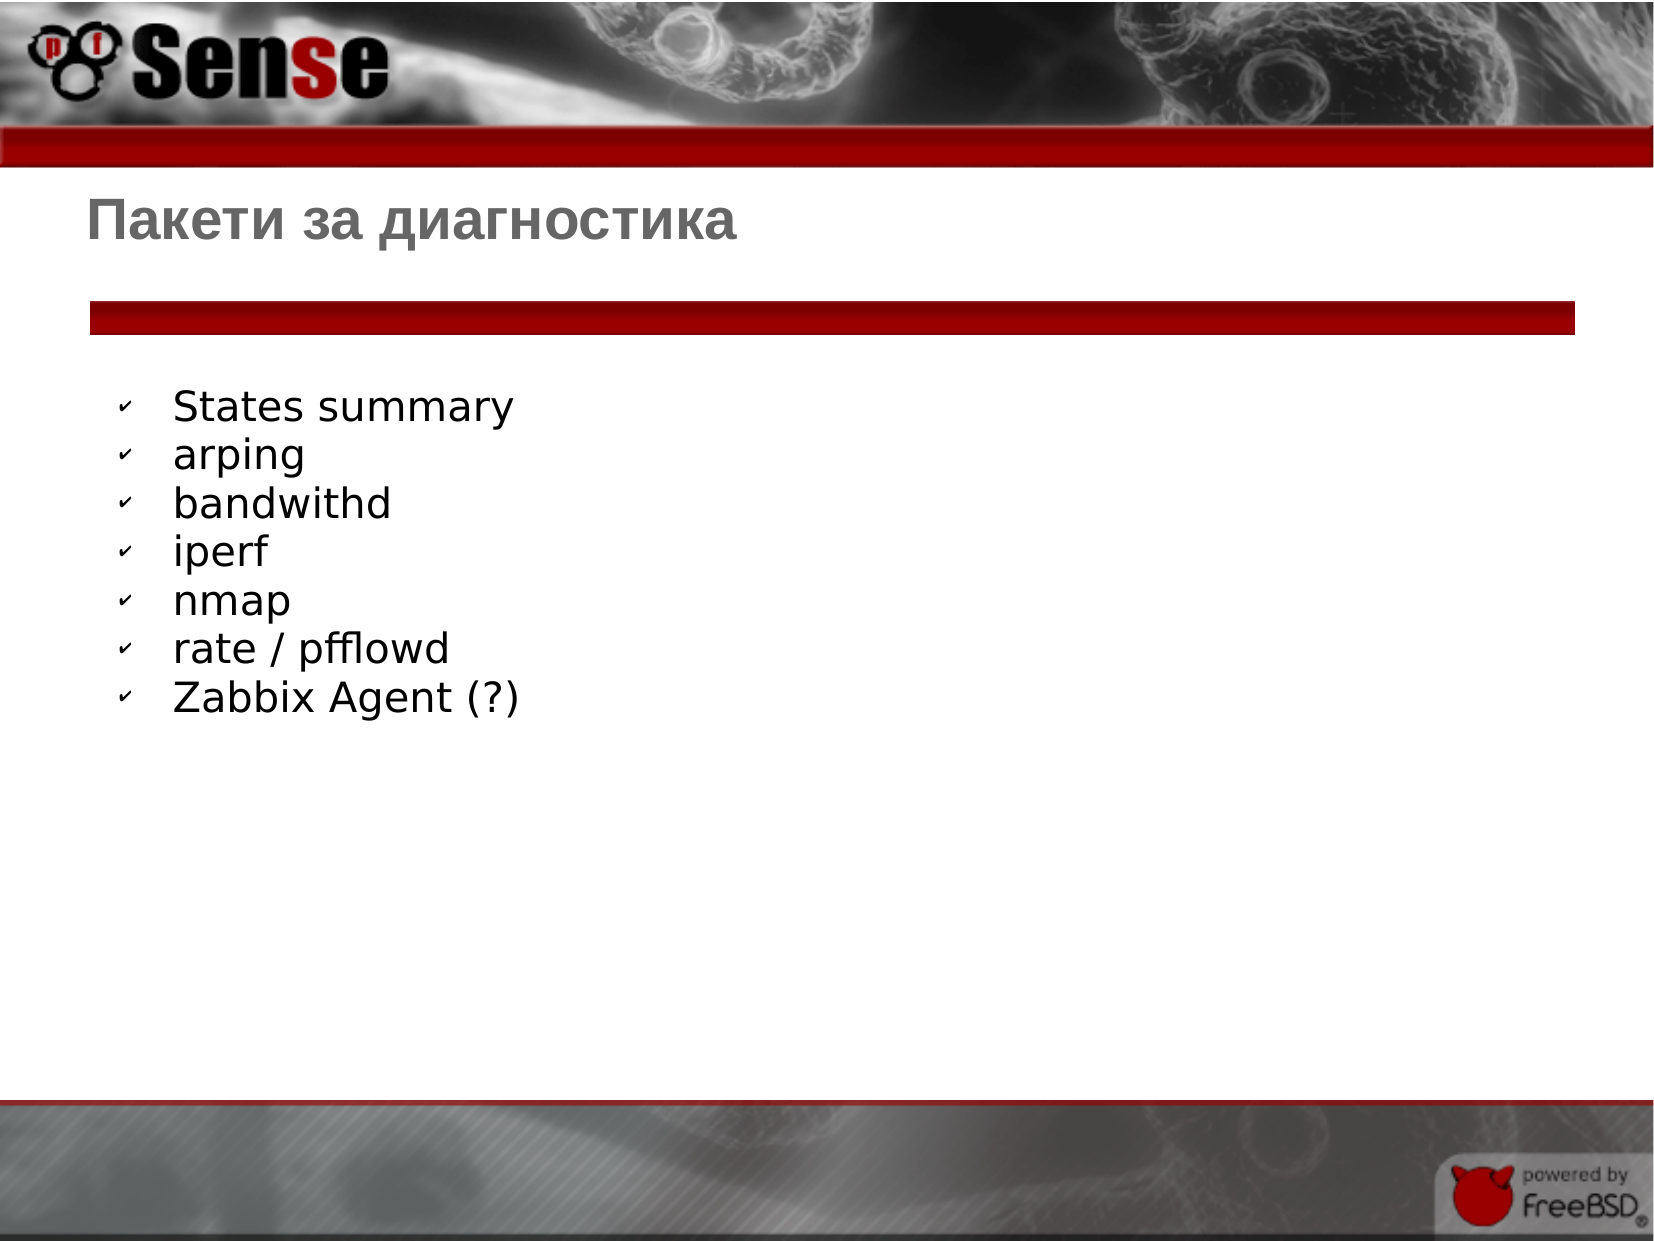

# Пакети за диагностика
States summary
arping
bandwithd
iperf
nmap
rate / pfflowd
Zabbix Agent (?)